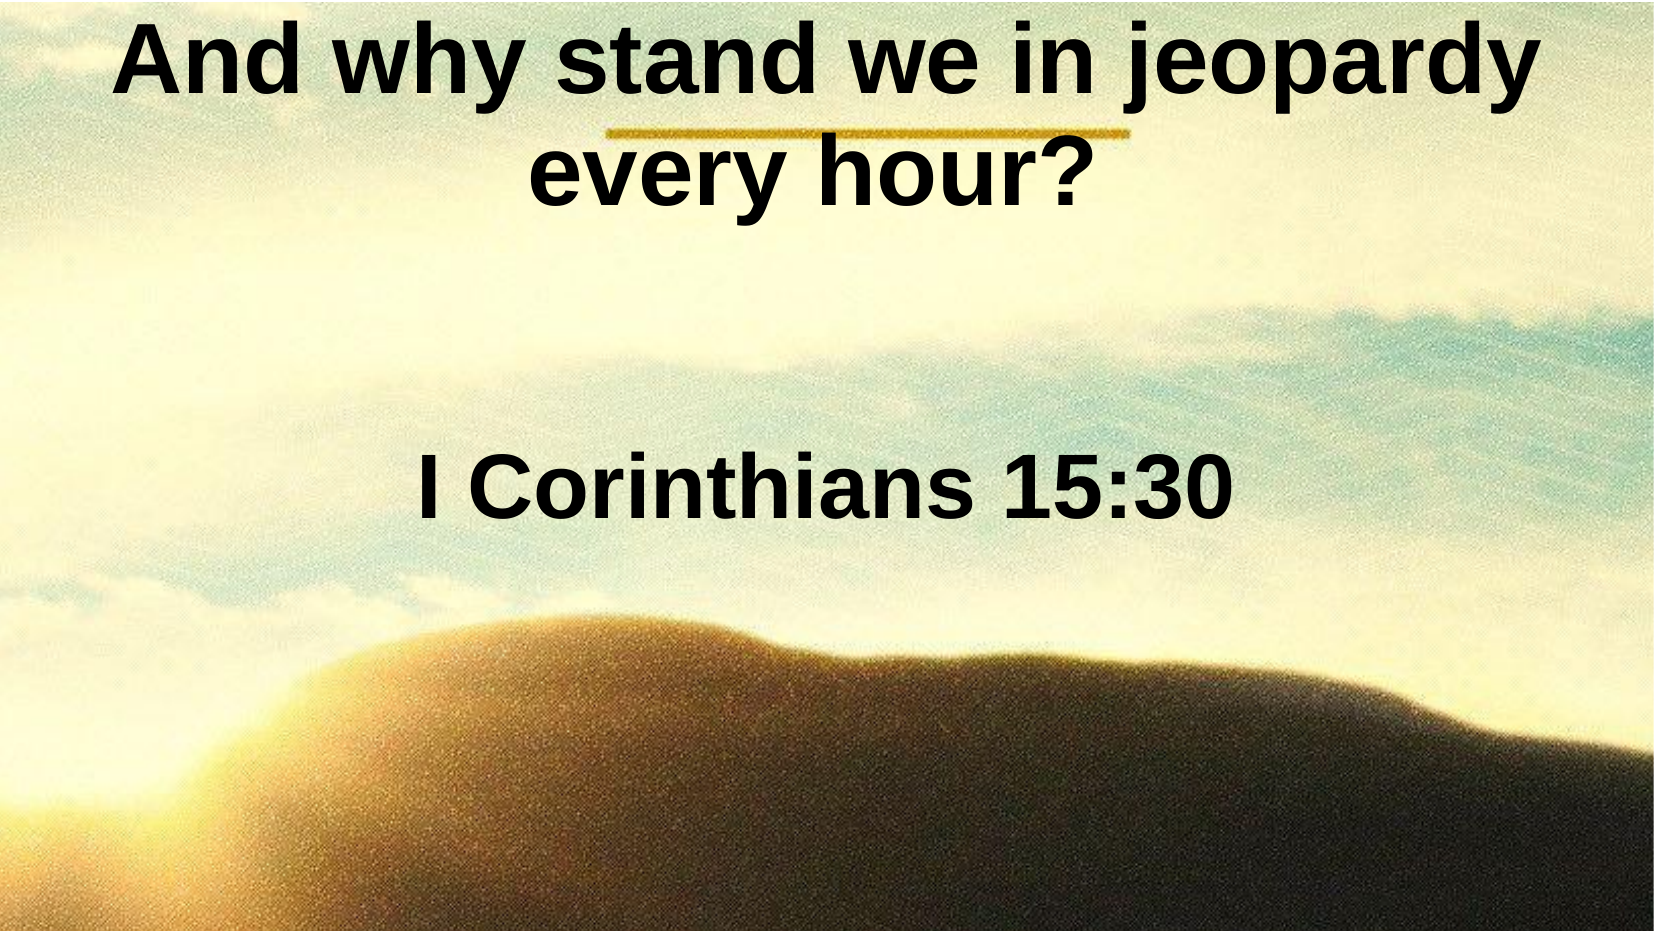

# And why stand we in jeopardy every hour?
I Corinthians 15:30